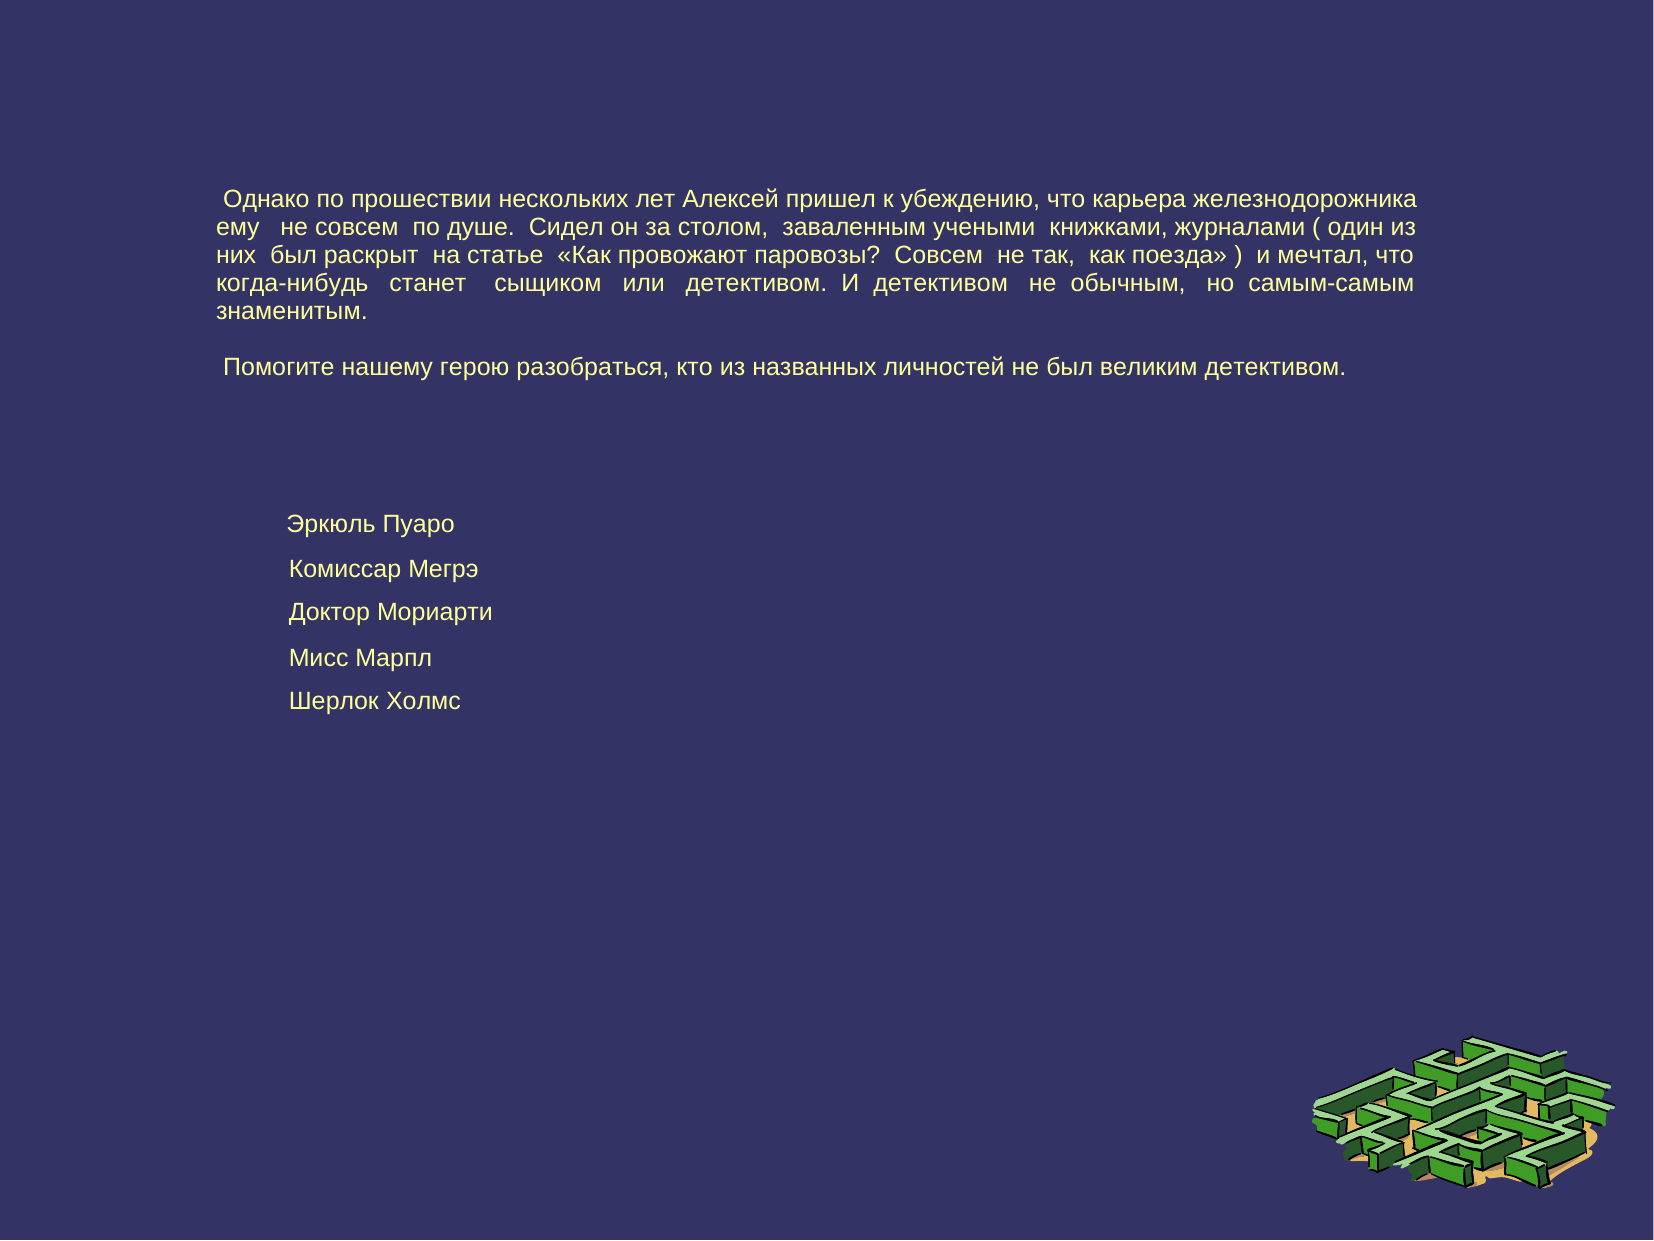

Однако по прошествии нескольких лет Алексей пришел к убеждению, что карьера железнодорожника ему не совсем по душе. Сидел он за столом, заваленным учеными книжками, журналами ( один из
них был раскрыт на статье «Как провожают паровозы? Совсем не так, как поезда» ) и мечтал, что
когда-нибудь станет сыщиком или детективом. И детективом не обычным, но самым-самым
знаменитым.
 Помогите нашему герою разобраться, кто из названных личностей не был великим детективом.
Эркюль Пуаро
Комиссар Мегрэ
Доктор Мориарти
Мисс Марпл
Шерлок Холмс